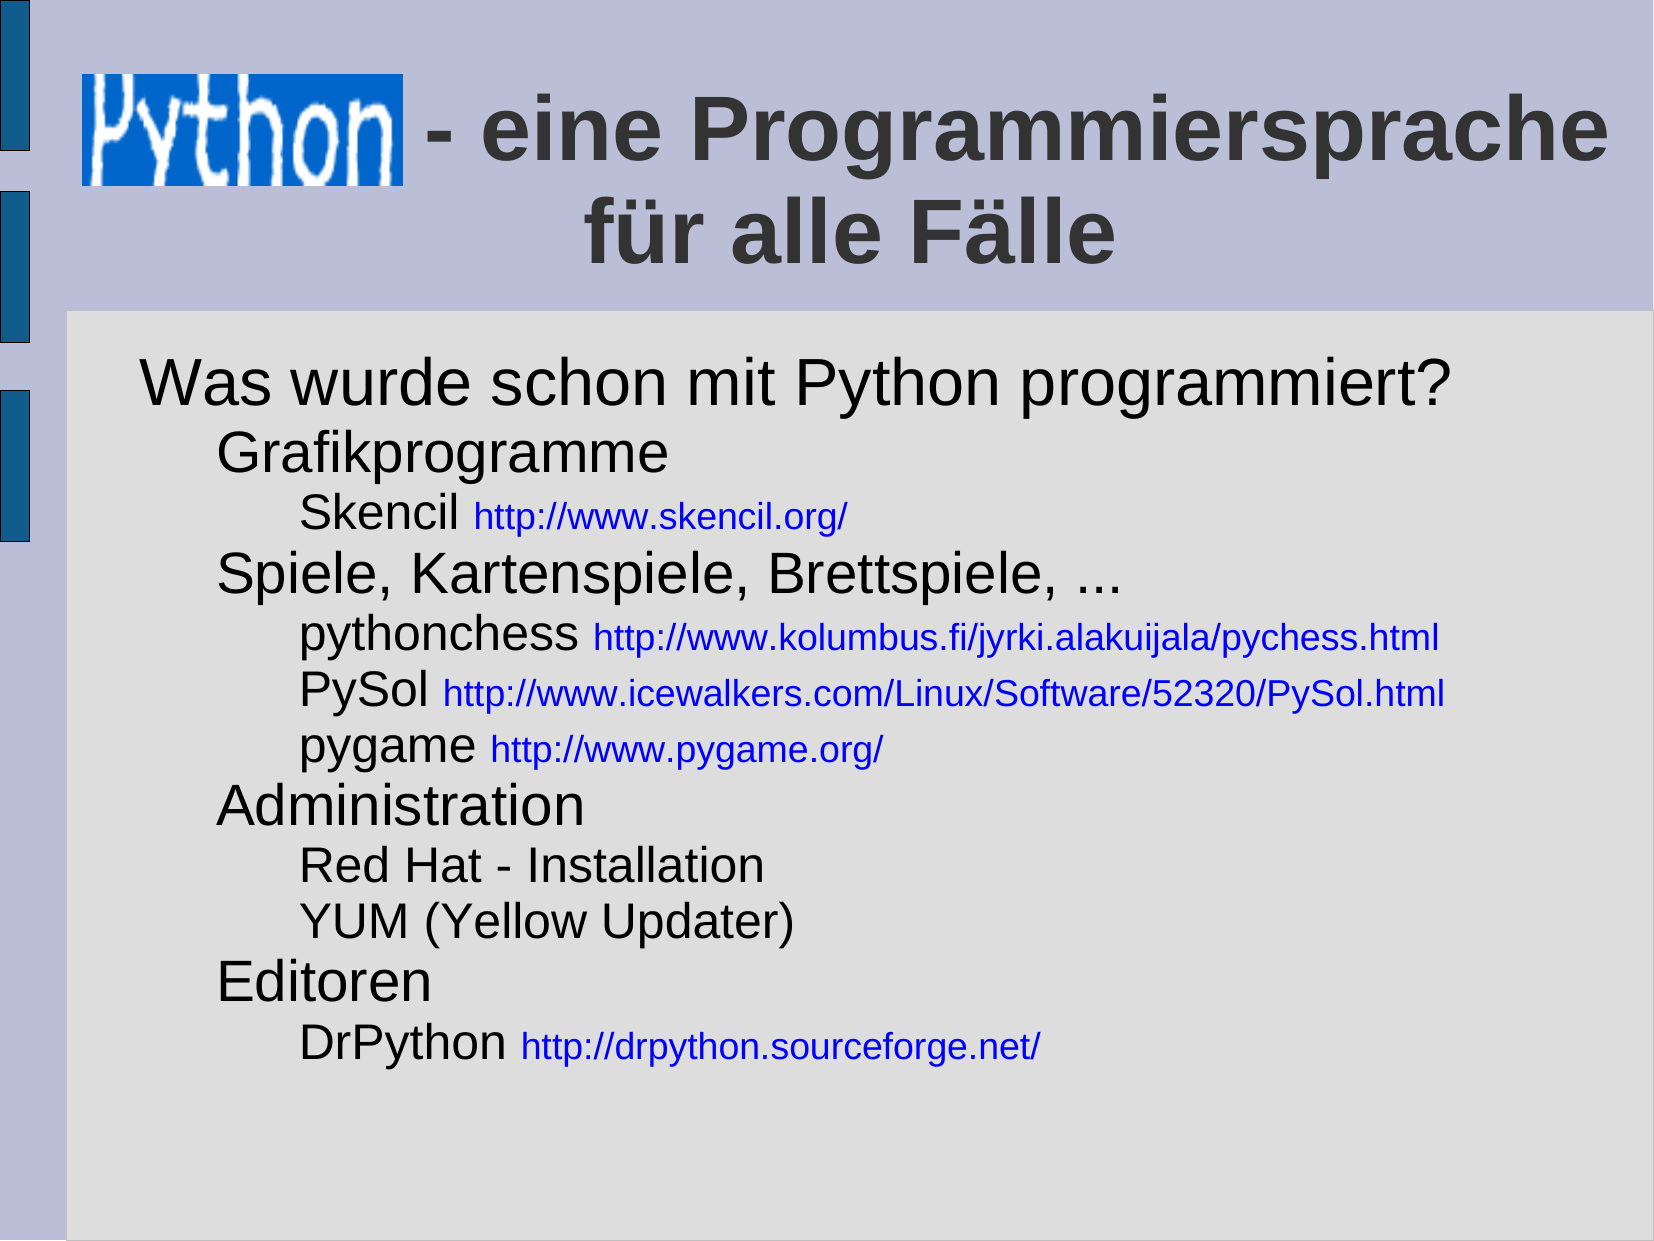

# Python - eine Programmiersprache für alle Fälle
Was wurde schon mit Python programmiert?
Grafikprogramme
Skencil http://www.skencil.org/
Spiele, Kartenspiele, Brettspiele, ...
pythonchess http://www.kolumbus.fi/jyrki.alakuijala/pychess.html
PySol http://www.icewalkers.com/Linux/Software/52320/PySol.html
pygame http://www.pygame.org/
Administration
Red Hat - Installation
YUM (Yellow Updater)
Editoren
DrPython http://drpython.sourceforge.net/